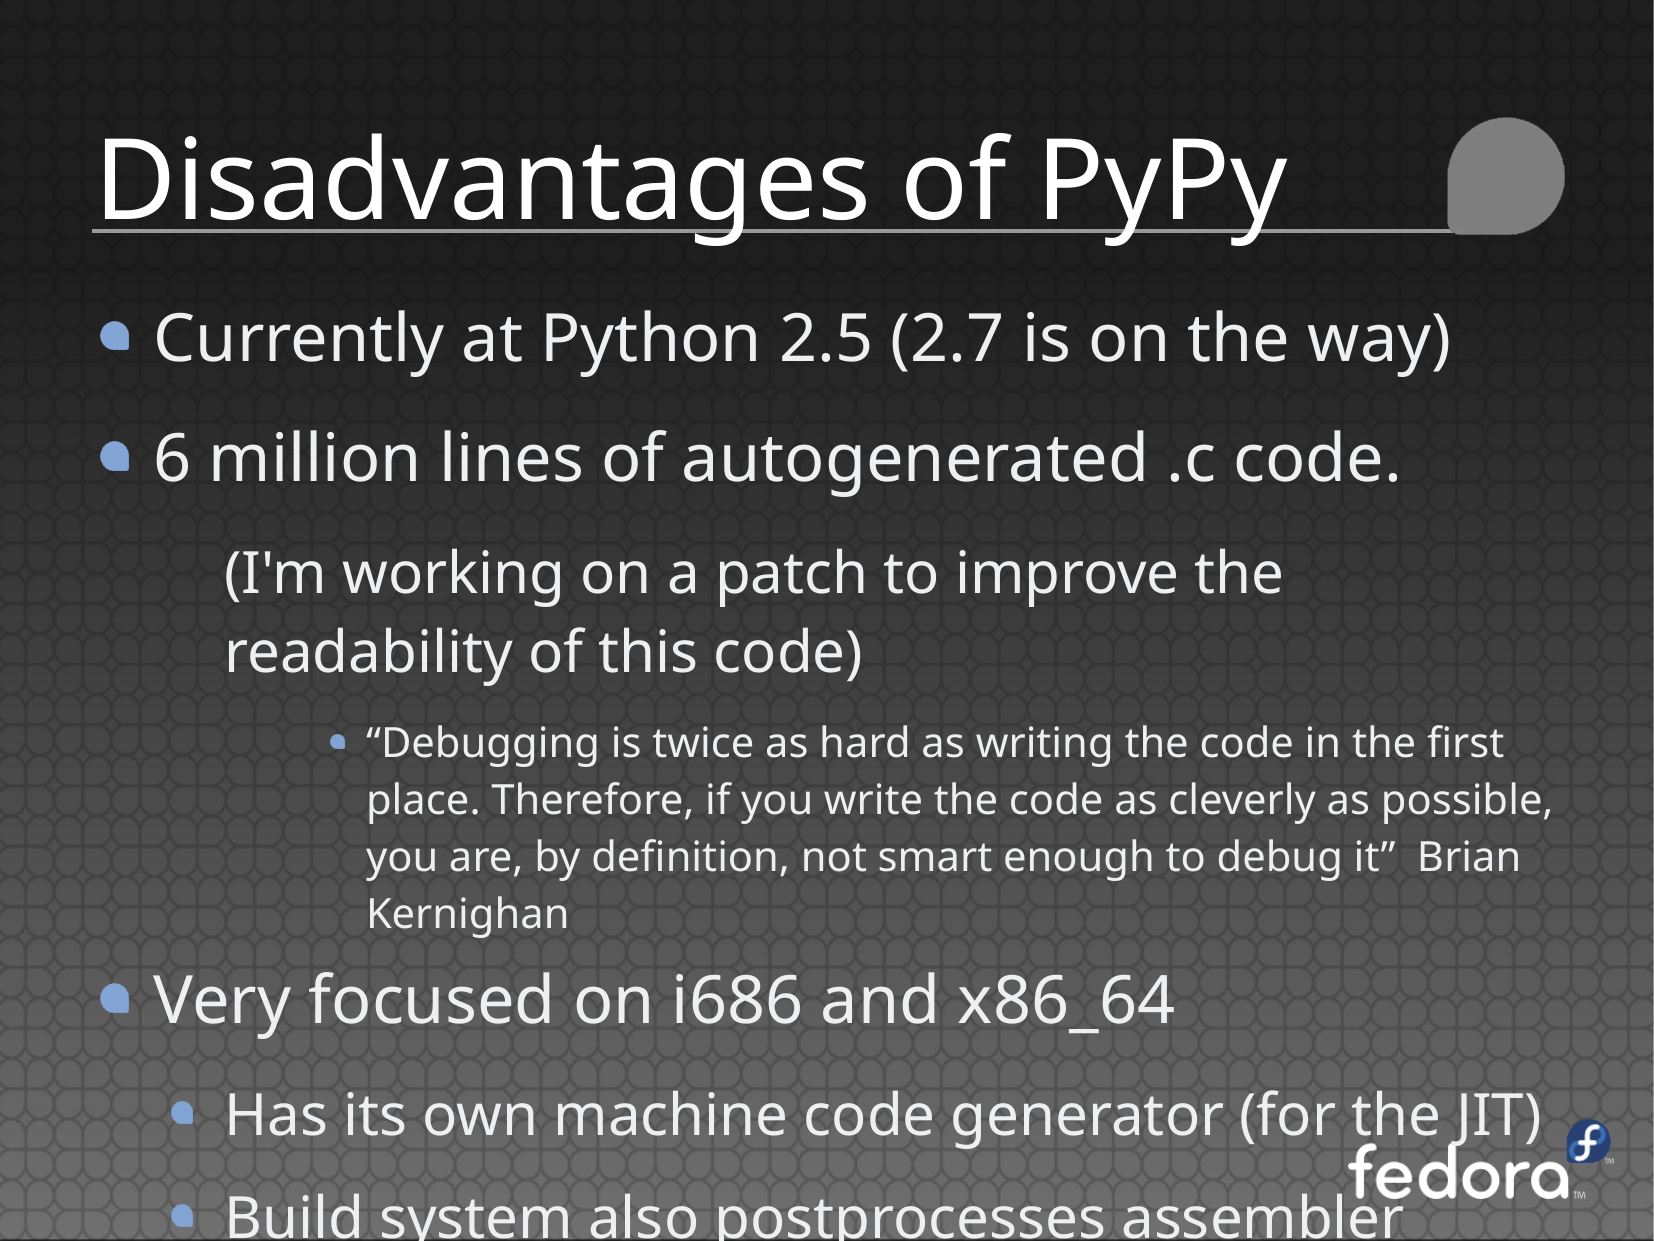

Disadvantages of PyPy
# Currently at Python 2.5 (2.7 is on the way)
6 million lines of autogenerated .c code.
(I'm working on a patch to improve the readability of this code)
“Debugging is twice as hard as writing the code in the first place. Therefore, if you write the code as cleverly as possible, you are, by definition, not smart enough to debug it” Brian Kernighan
Very focused on i686 and x86_64
Has its own machine code generator (for the JIT)
Build system also postprocesses assembler output from GCC